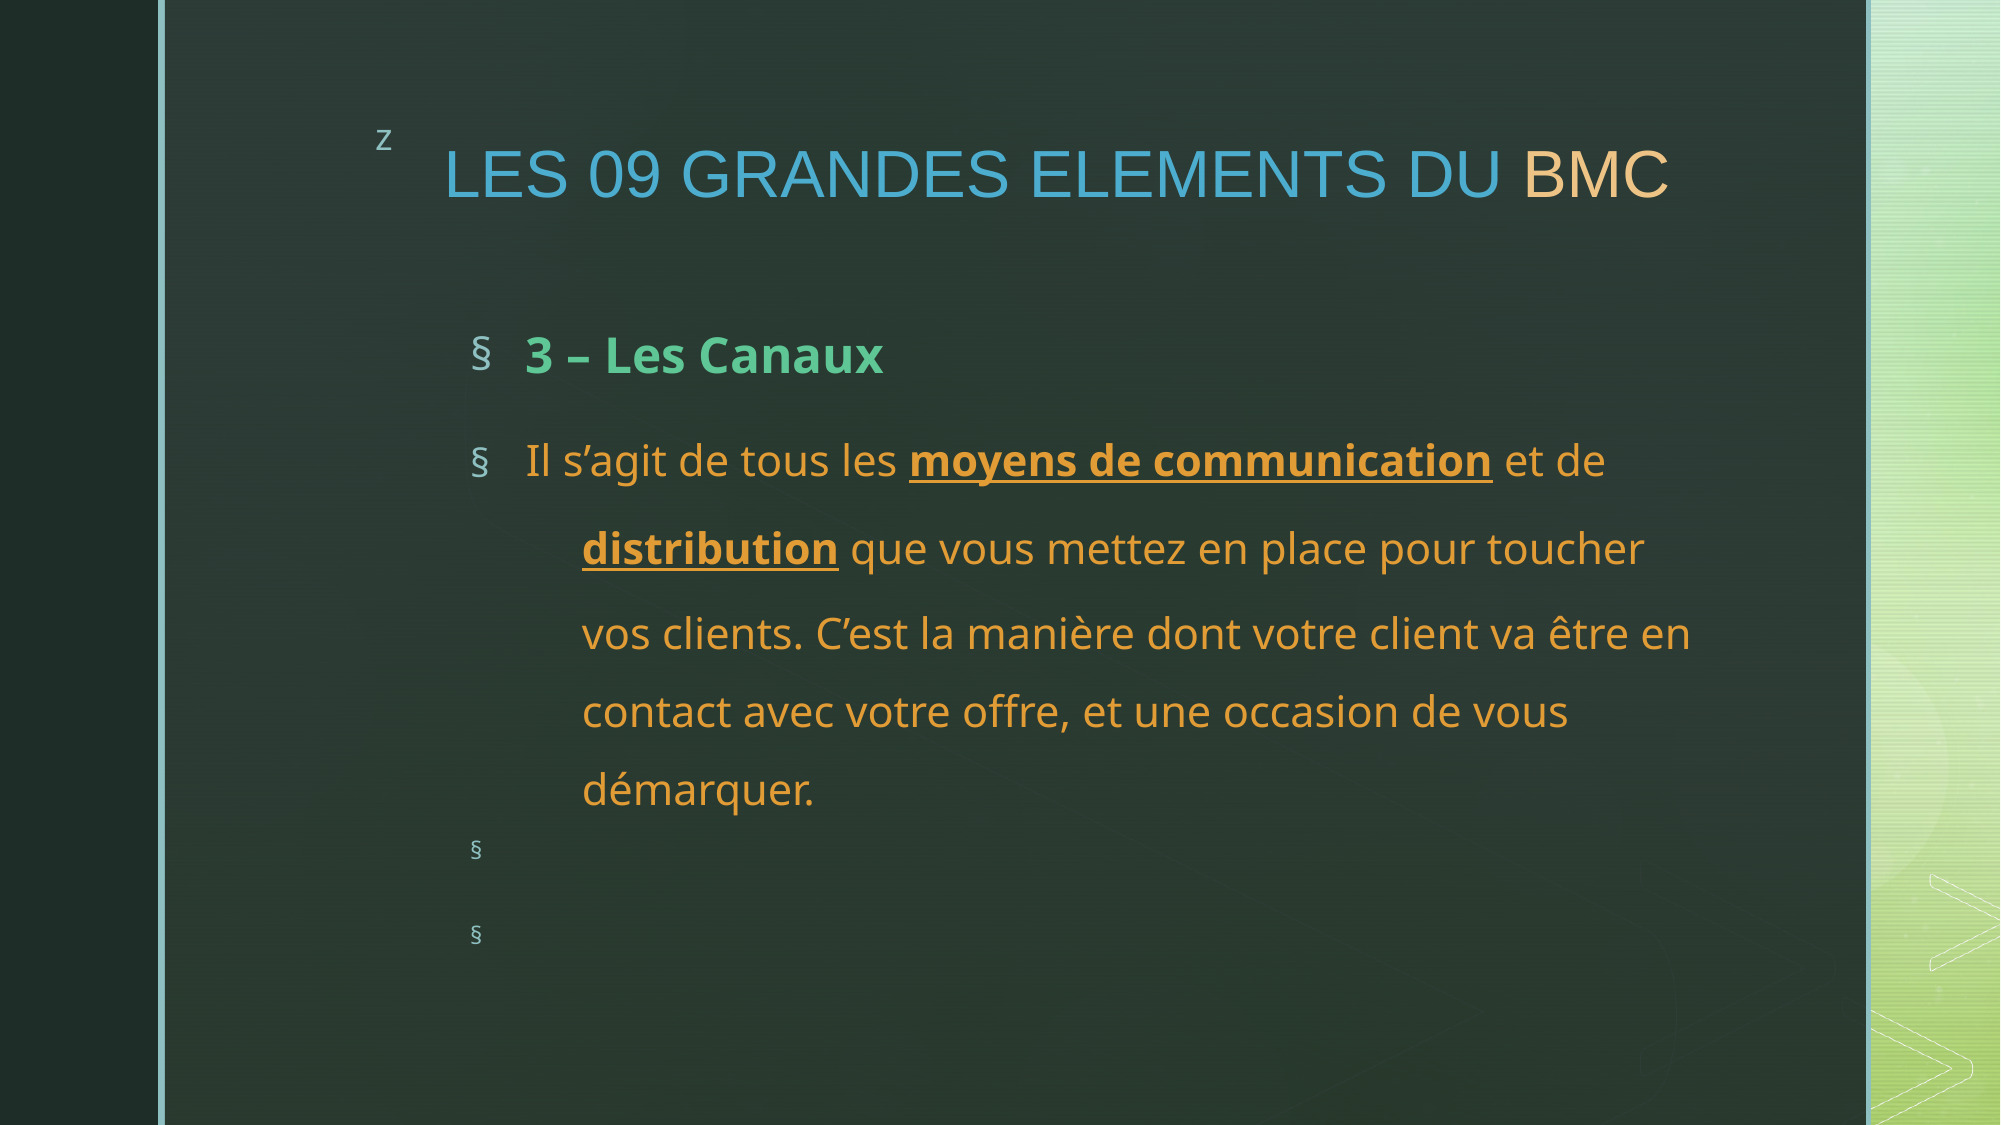

# LES 09 GRANDES ELEMENTS DU BMC
3 – Les Canaux
Il s’agit de tous les moyens de communication et de distribution que vous mettez en place pour toucher vos clients. C’est la manière dont votre client va être en contact avec votre offre, et une occasion de vous démarquer.